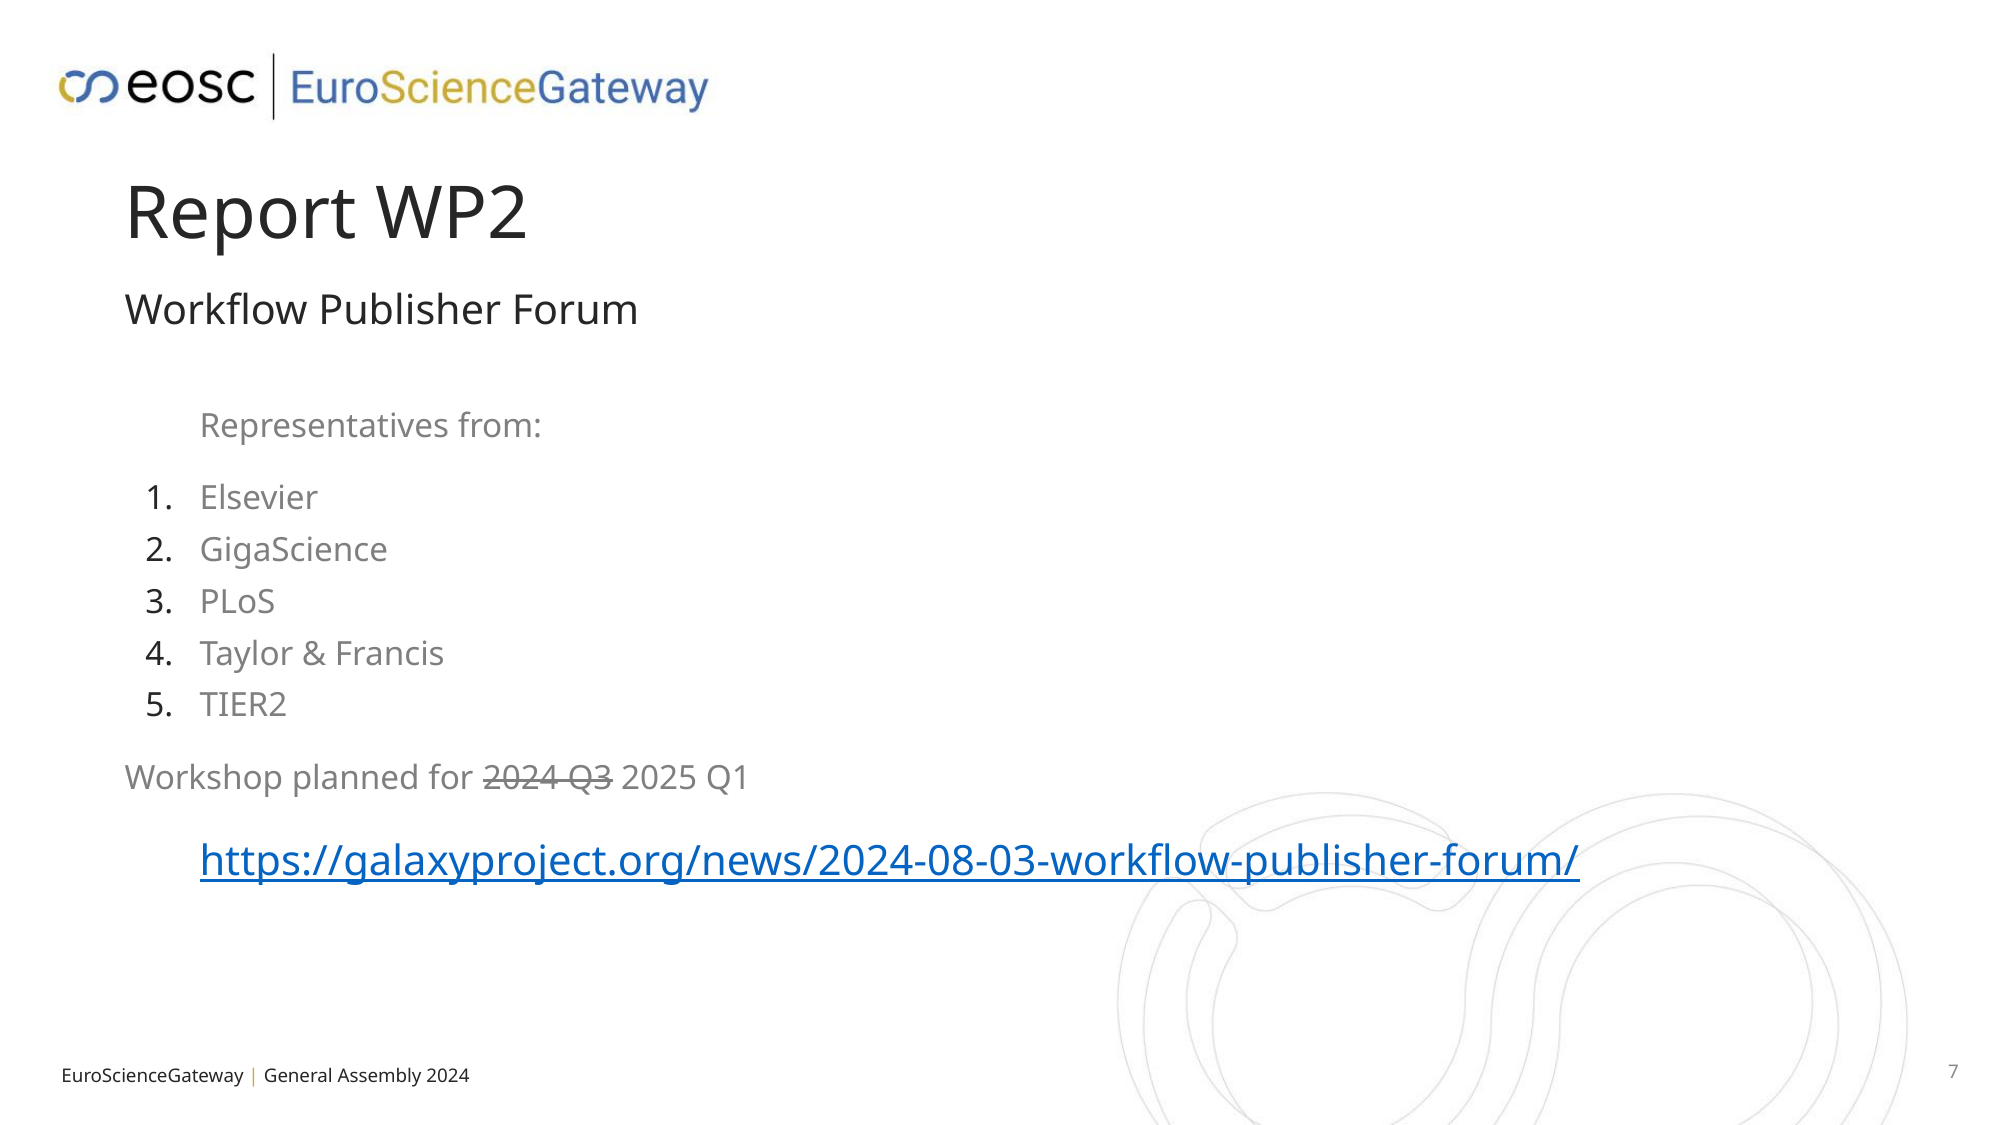

Report WP2
Workflow Publisher Forum
# Representatives from:
Elsevier
GigaScience
PLoS
Taylor & Francis
TIER2
Workshop planned for 2024 Q3 2025 Q1
https://galaxyproject.org/news/2024-08-03-workflow-publisher-forum/